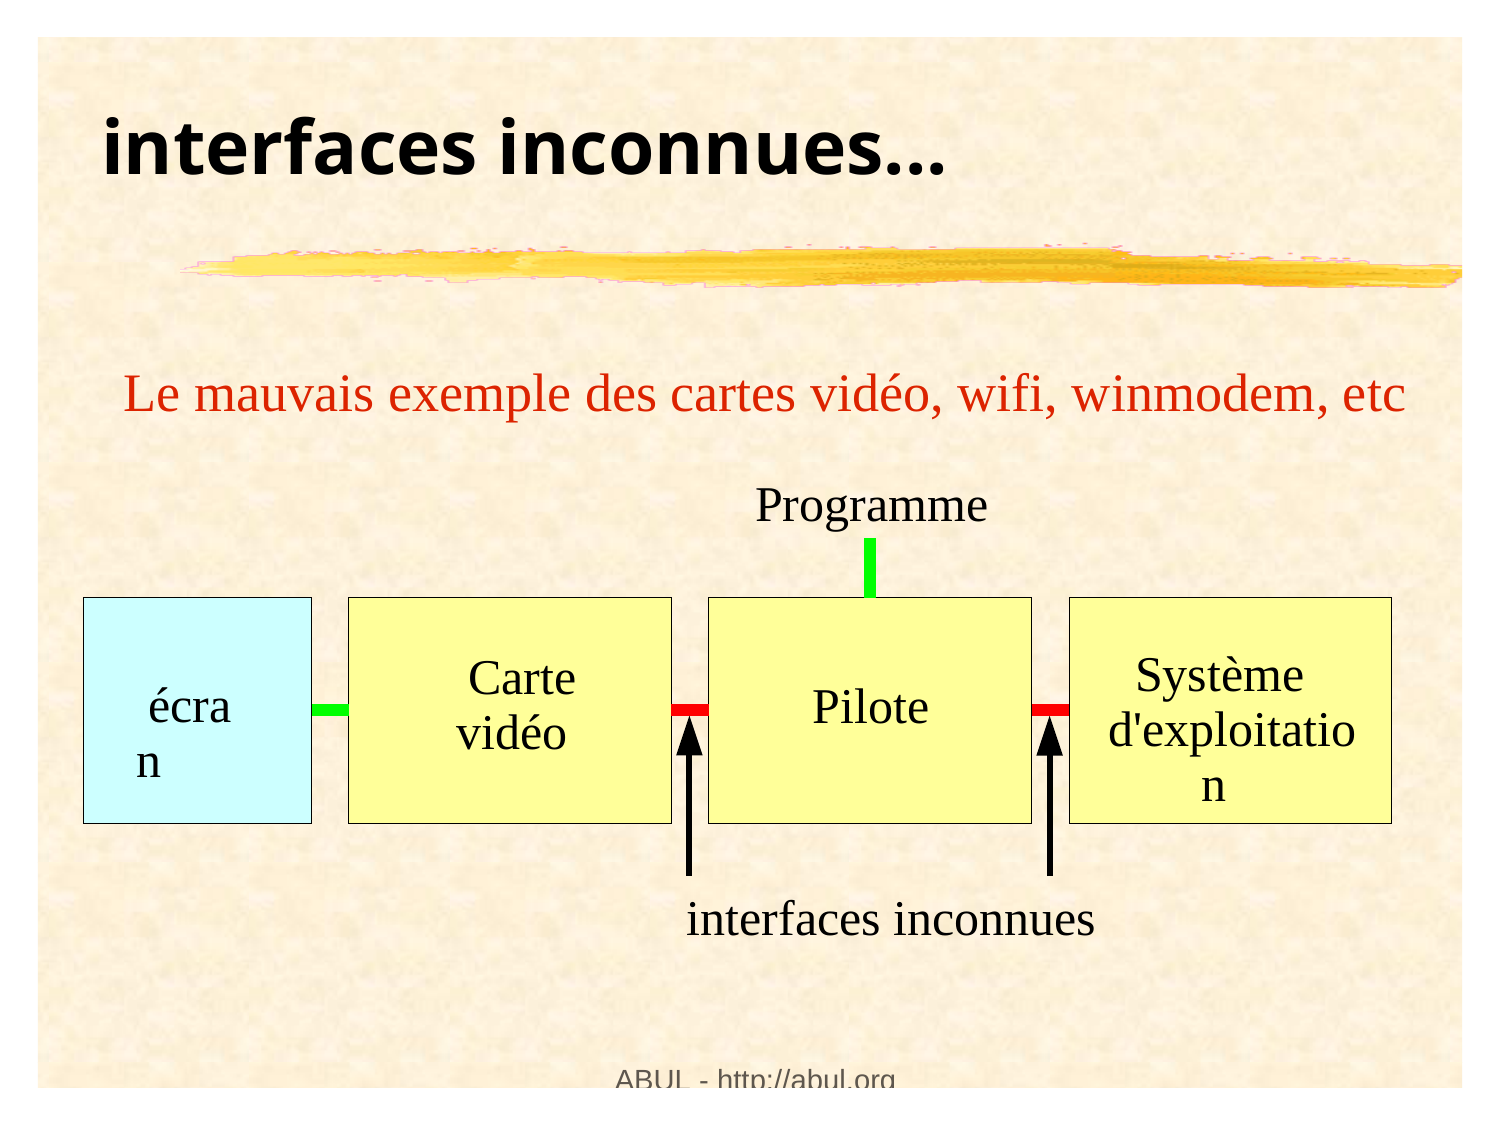

# interfaces inconnues...
Le mauvais exemple des cartes vidéo, wifi, winmodem, etc
Programme
Système
d'exploitation
Carte vidéo
écran
Pilote
interfaces inconnues